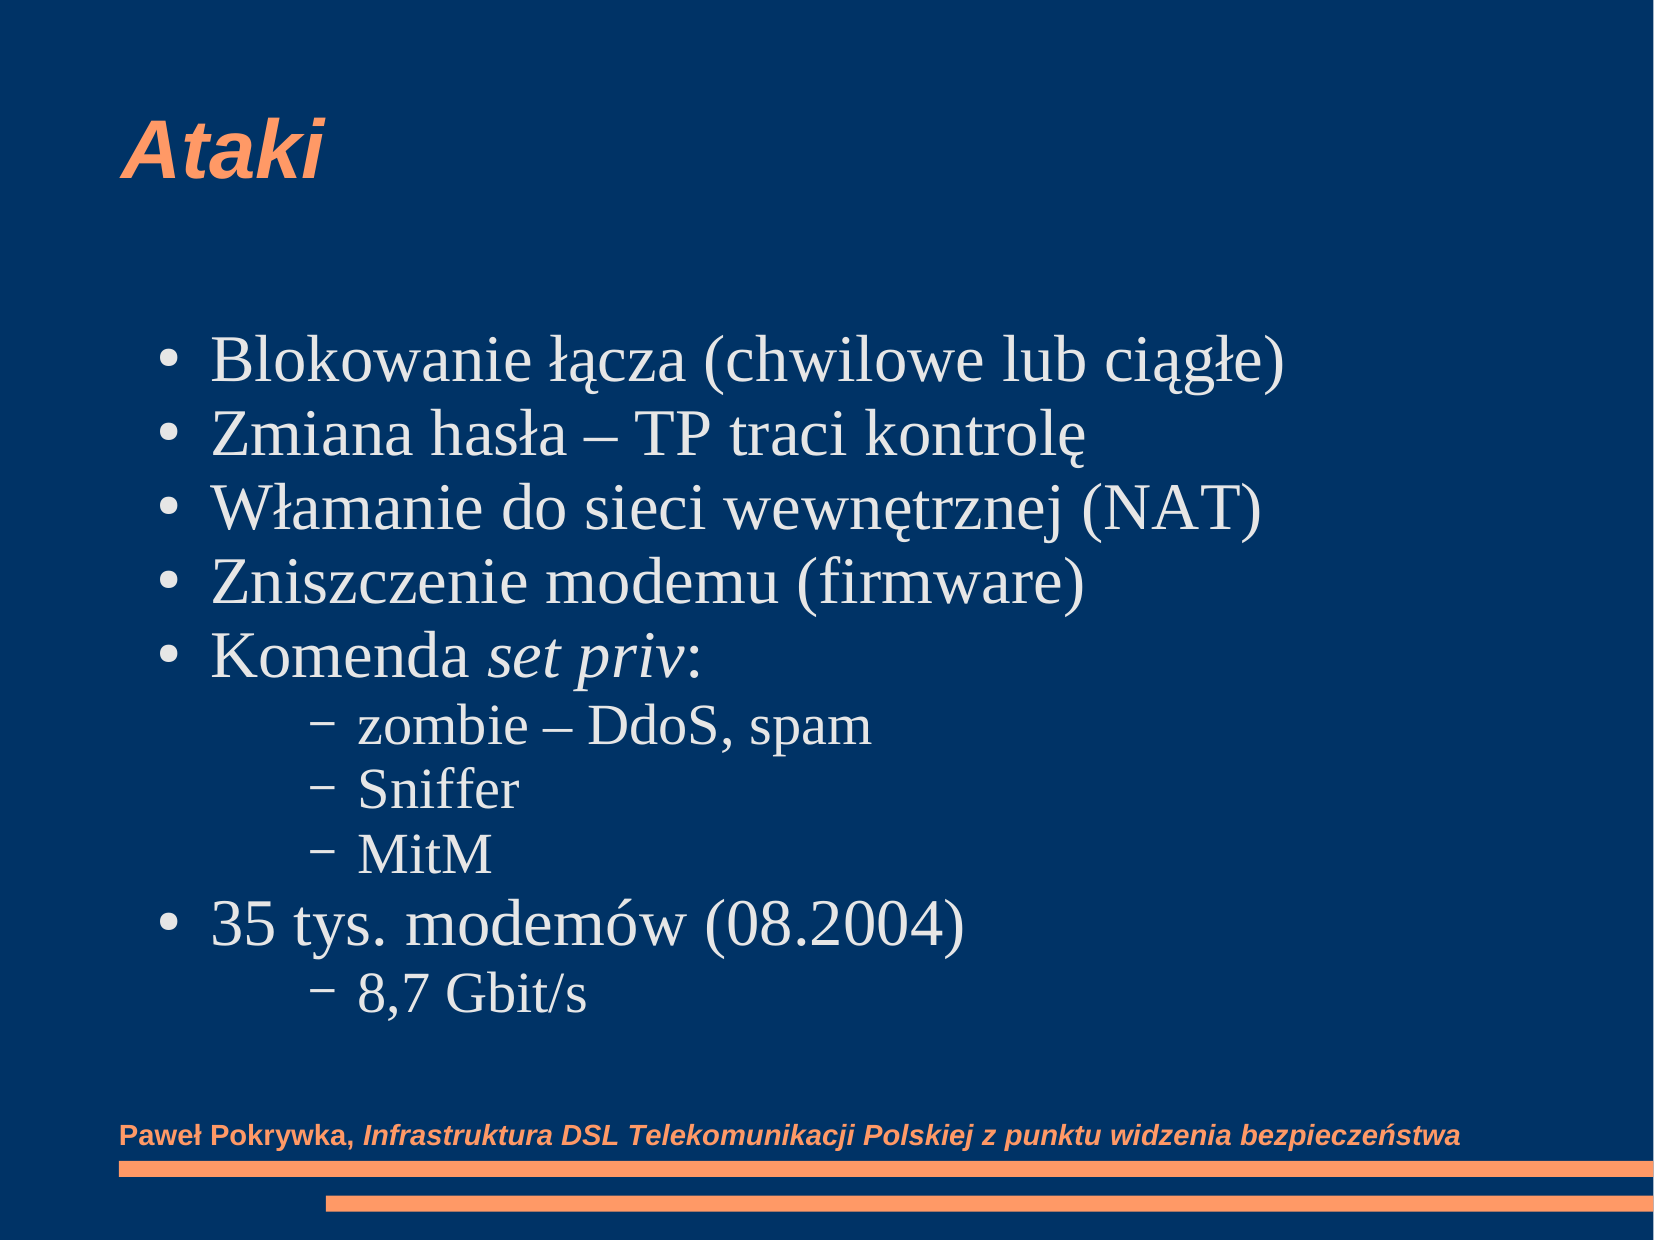

# Ataki
Blokowanie łącza (chwilowe lub ciągłe)
Zmiana hasła – TP traci kontrolę
Włamanie do sieci wewnętrznej (NAT)
Zniszczenie modemu (firmware)
Komenda set priv:
zombie – DdoS, spam
Sniffer
MitM
35 tys. modemów (08.2004)
8,7 Gbit/s
Paweł Pokrywka, Infrastruktura DSL Telekomunikacji Polskiej z punktu widzenia bezpieczeństwa